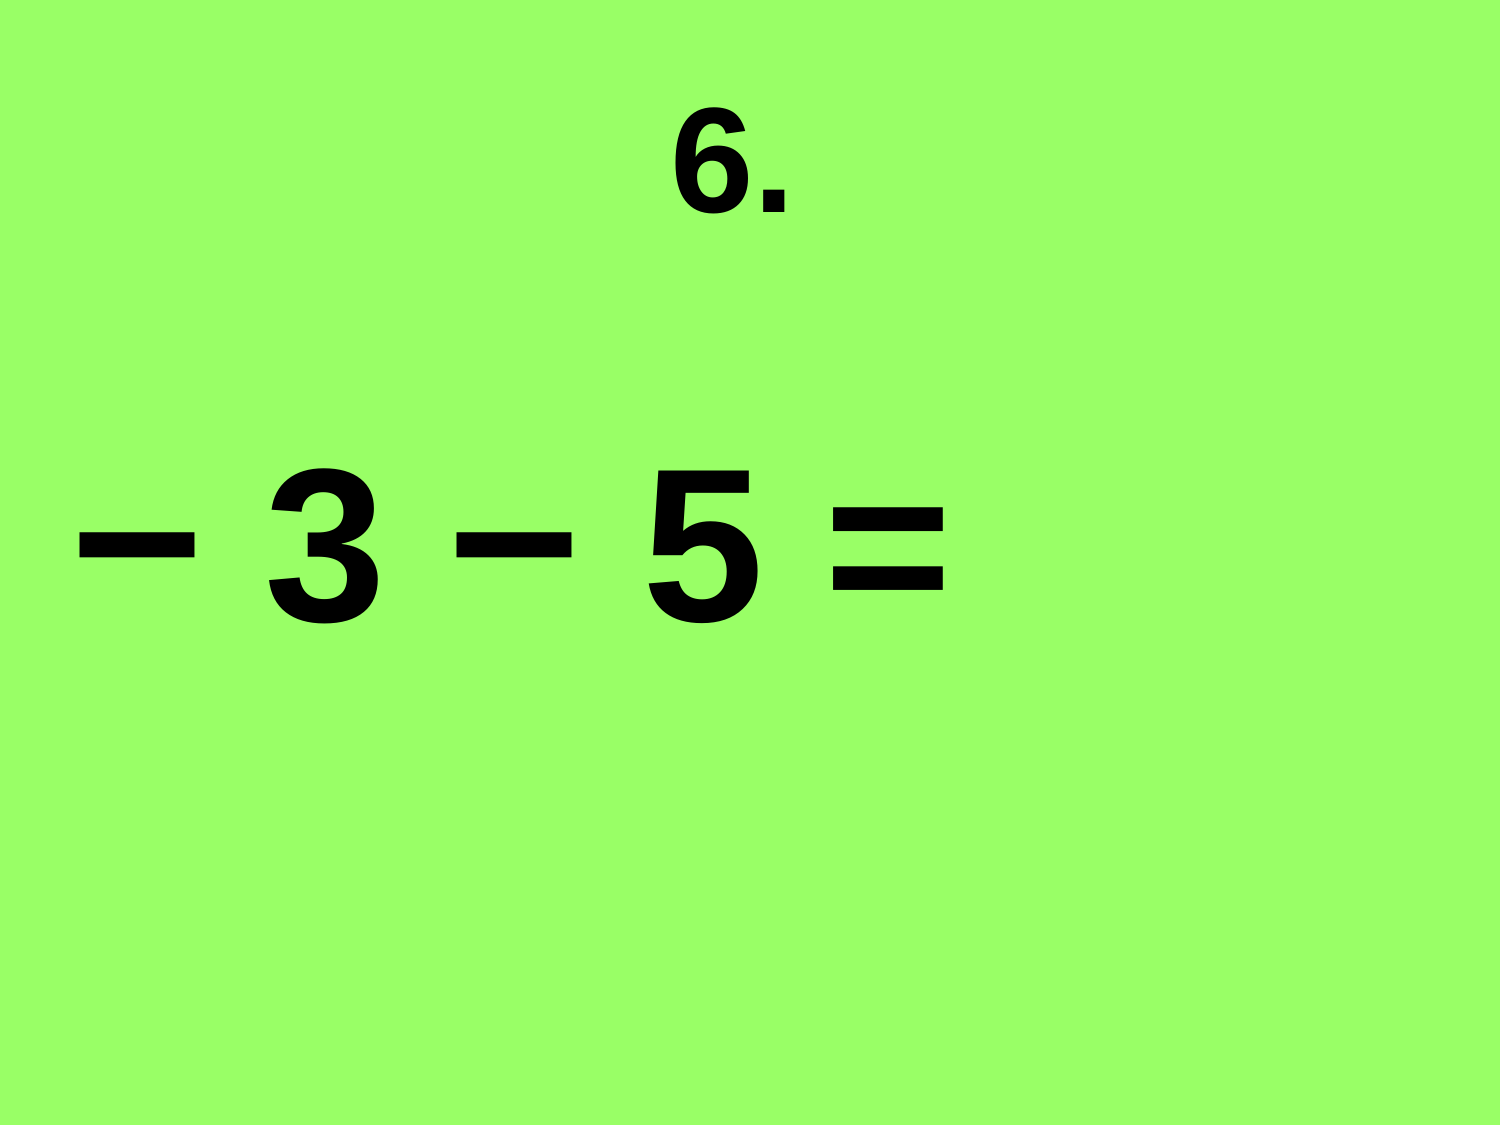

6.
# − 3 − 5 =